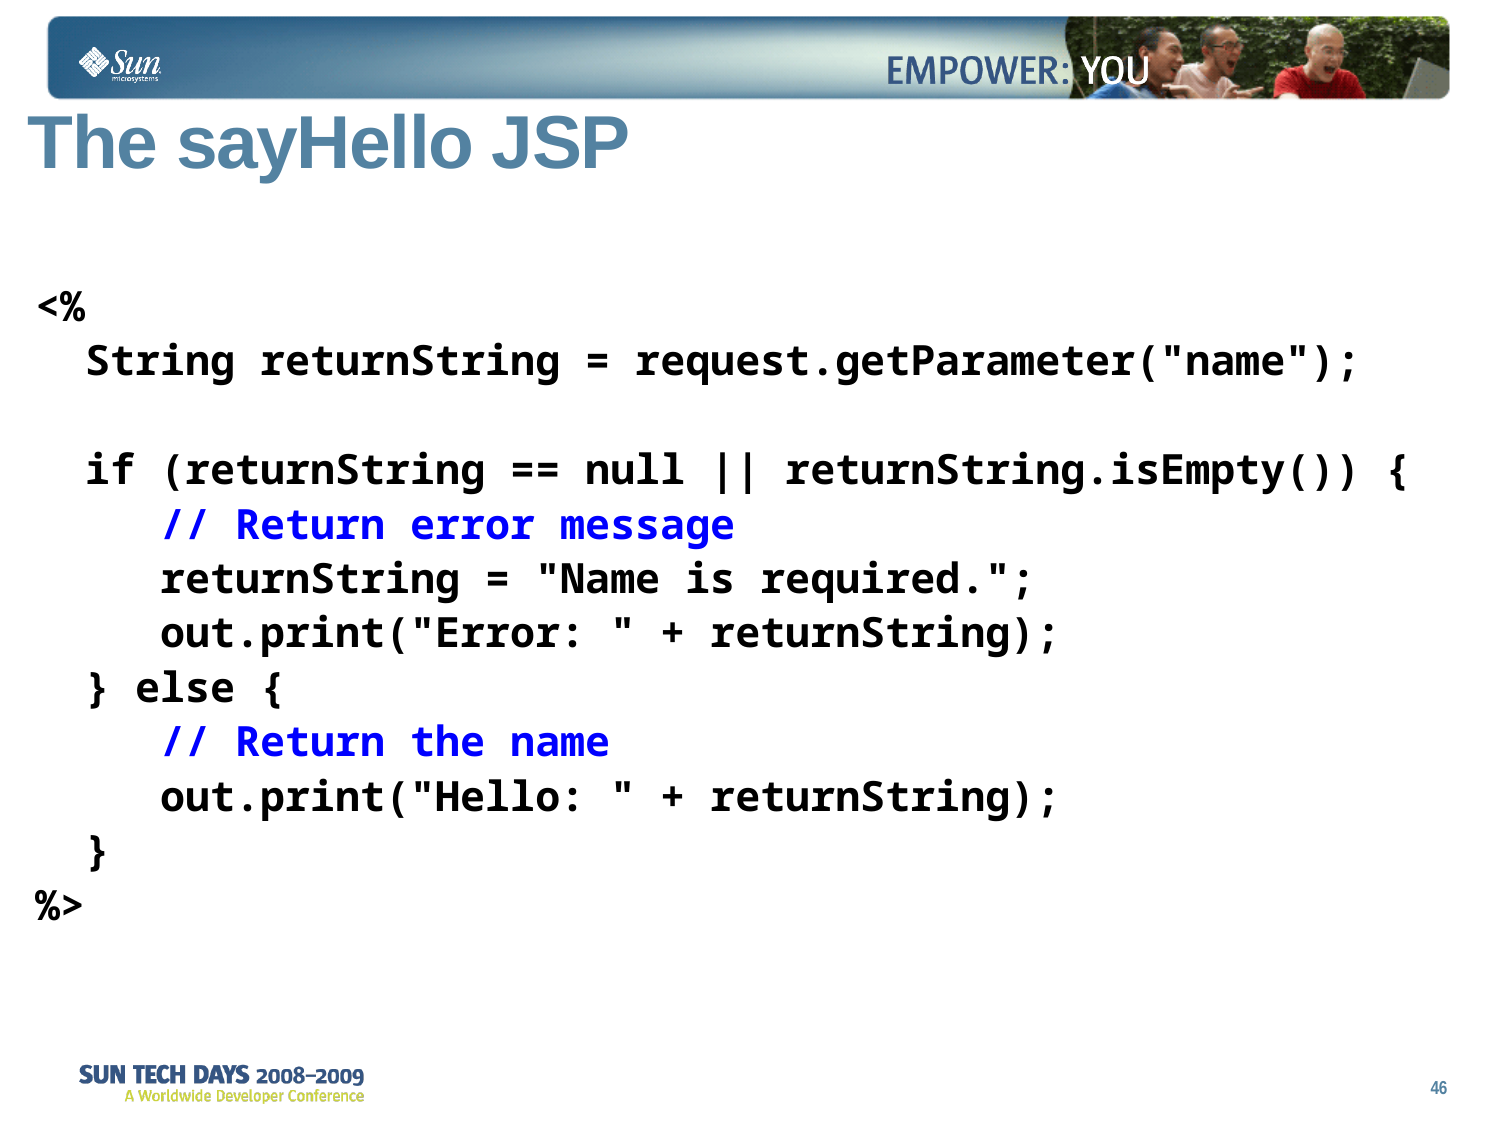

# The sayHello JSP
<%
 String returnString = request.getParameter("name");
 if (returnString == null || returnString.isEmpty()) {
 // Return error message
 returnString = "Name is required.";
 out.print("Error: " + returnString);
 } else {
 // Return the name
 out.print("Hello: " + returnString);
 }
%>